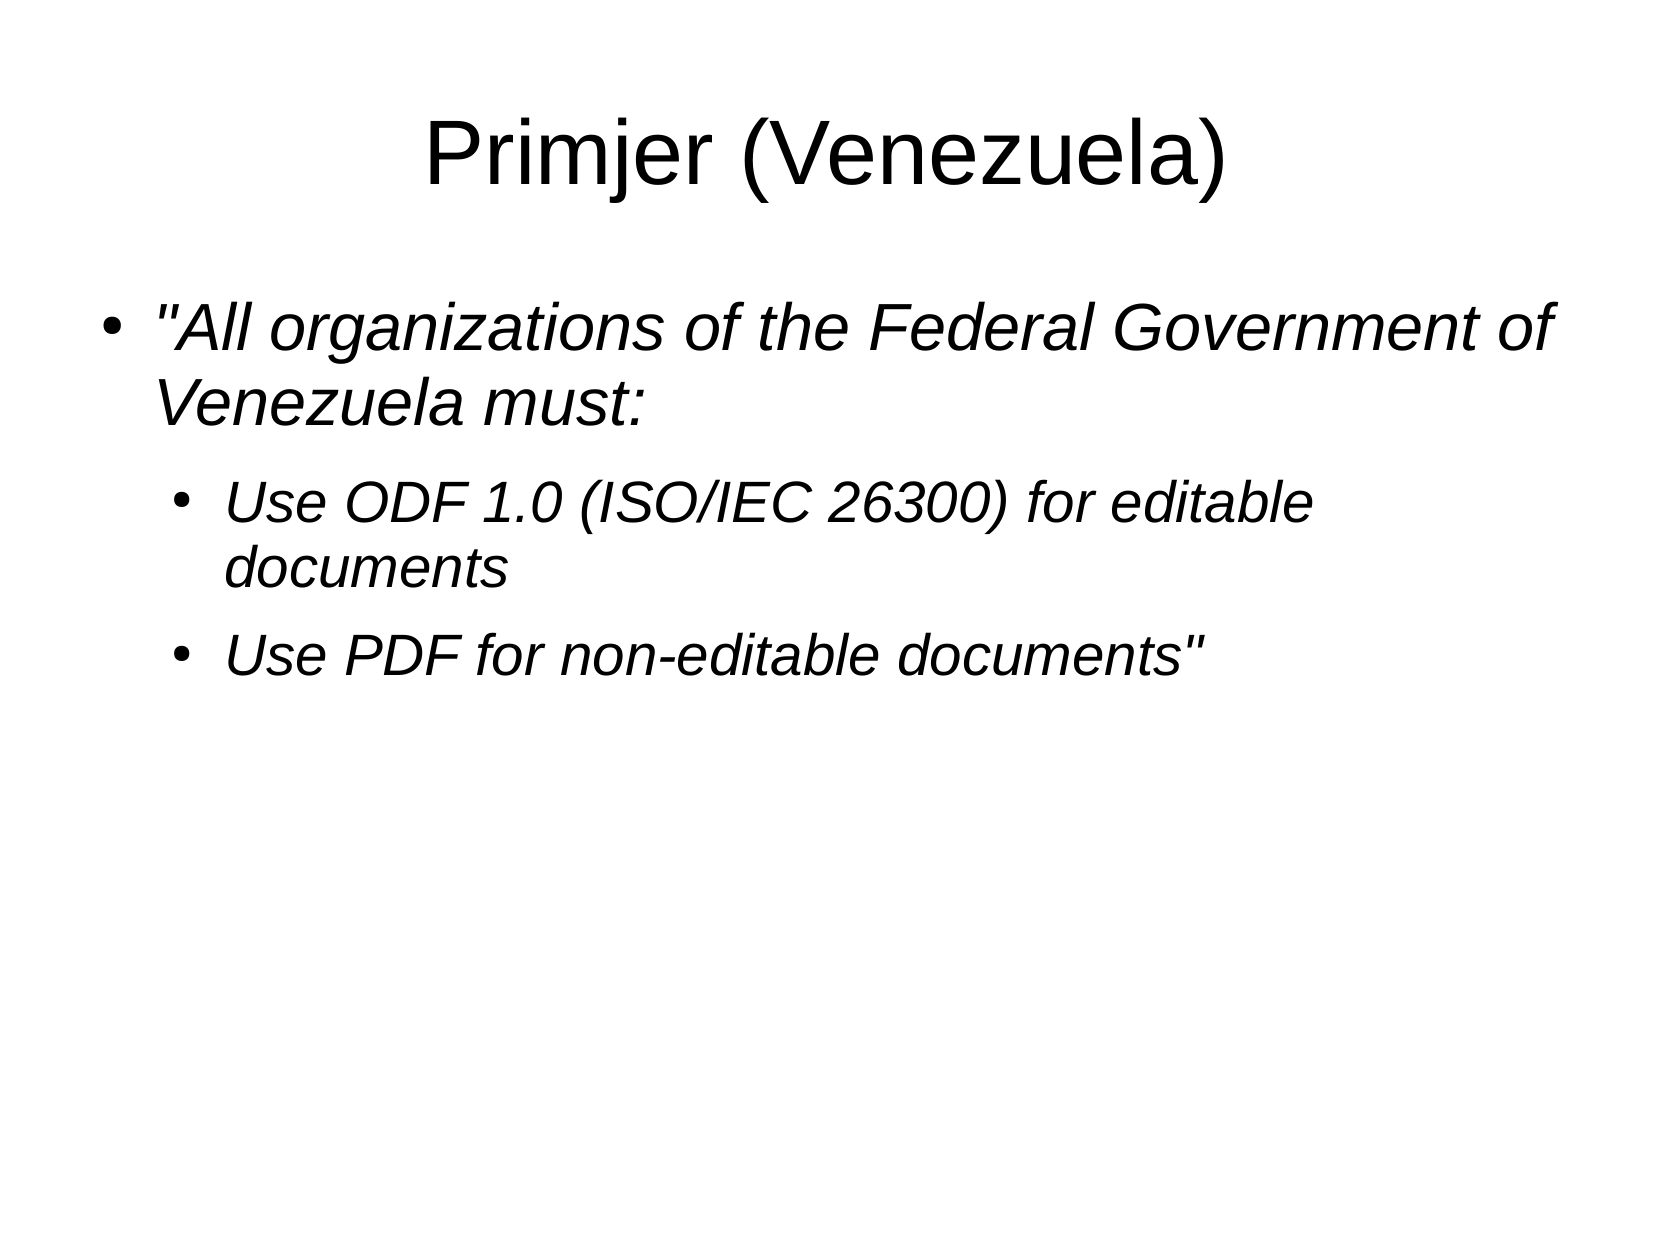

# Primjer (Venezuela)
"All organizations of the Federal Government of Venezuela must:
Use ODF 1.0 (ISO/IEC 26300) for editable documents
Use PDF for non-editable documents"